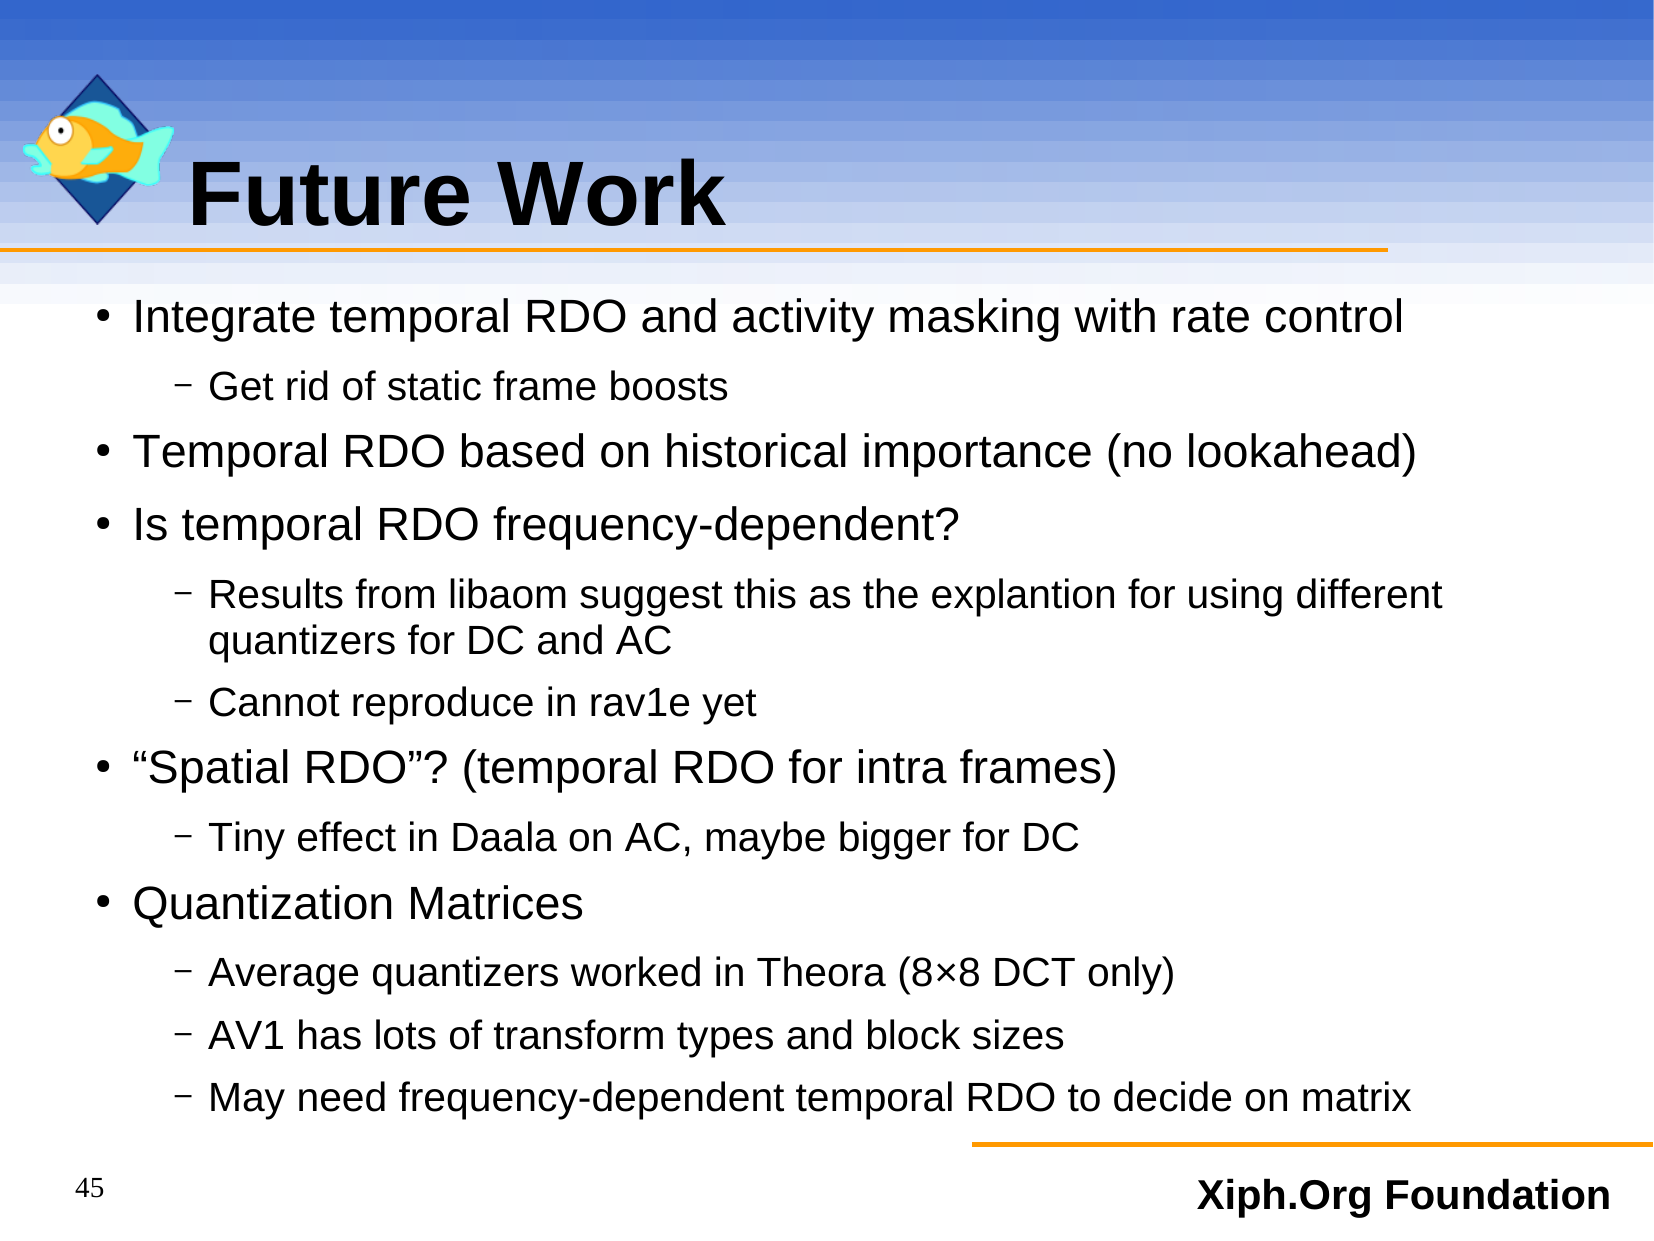

# Future Work
Integrate temporal RDO and activity masking with rate control
Get rid of static frame boosts
Temporal RDO based on historical importance (no lookahead)
Is temporal RDO frequency-dependent?
Results from libaom suggest this as the explantion for using different quantizers for DC and AC
Cannot reproduce in rav1e yet
“Spatial RDO”? (temporal RDO for intra frames)
Tiny effect in Daala on AC, maybe bigger for DC
Quantization Matrices
Average quantizers worked in Theora (8×8 DCT only)
AV1 has lots of transform types and block sizes
May need frequency-dependent temporal RDO to decide on matrix
45